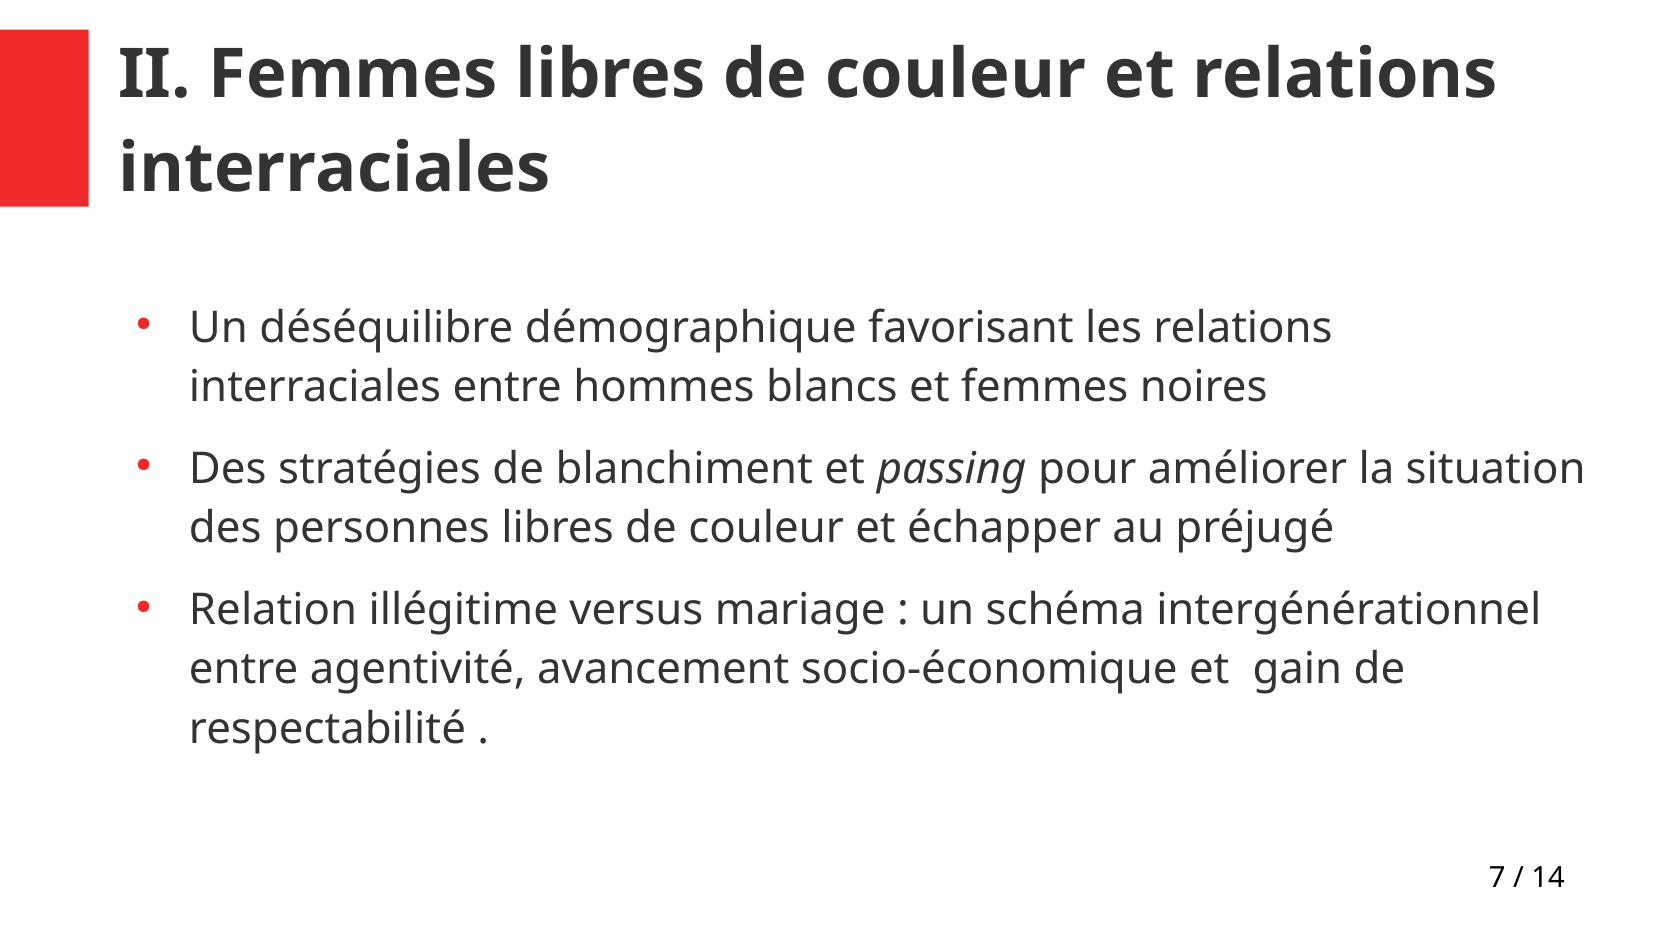

II. Femmes libres de couleur et relations interraciales
# Un déséquilibre démographique favorisant les relations interraciales entre hommes blancs et femmes noires
Des stratégies de blanchiment et passing pour améliorer la situation des personnes libres de couleur et échapper au préjugé
Relation illégitime versus mariage : un schéma intergénérationnel entre agentivité, avancement socio-économique et gain de respectabilité .
7